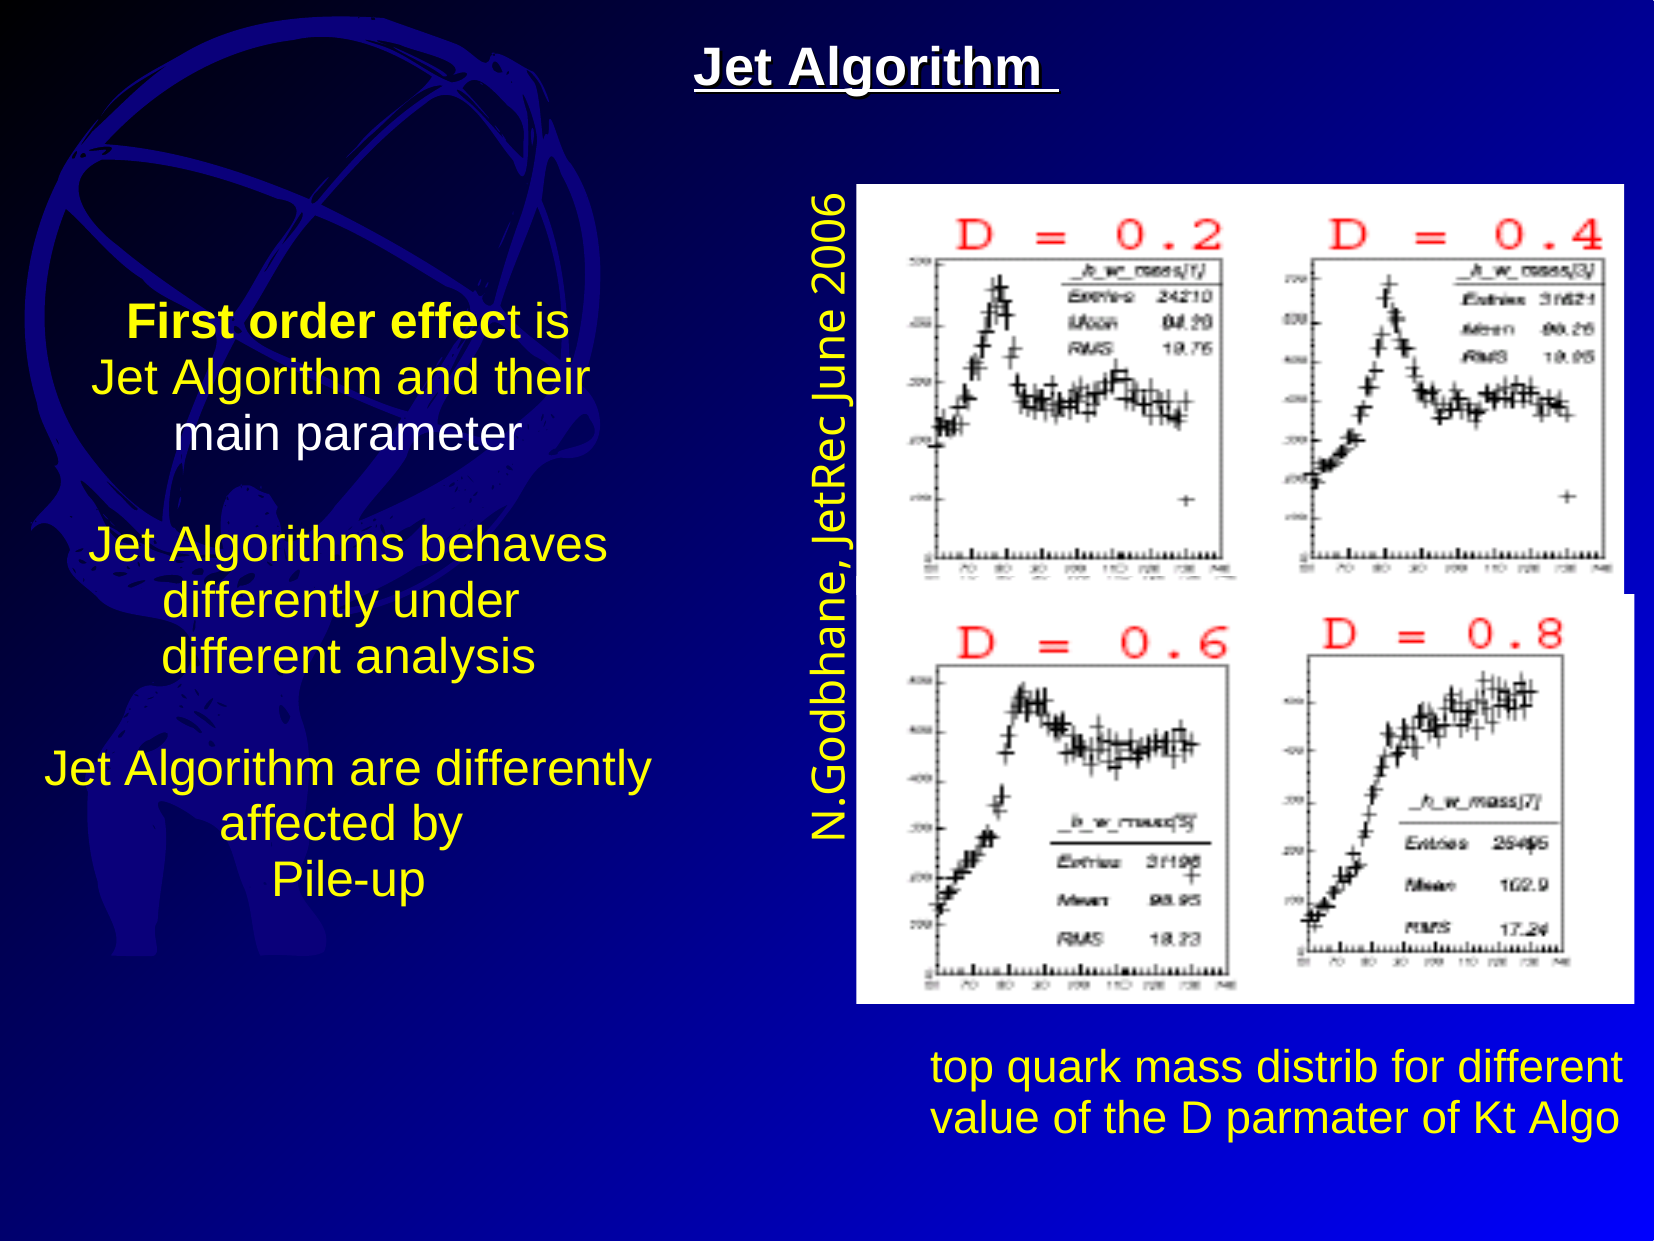

Jet Algorithm
First order effect is
Jet Algorithm and their
main parameter
Jet Algorithms behaves differently under
different analysis
Jet Algorithm are differently affected by
Pile-up
N.Godbhane, JetRec June 2006
top quark mass distrib for different
value of the D parmater of Kt Algo